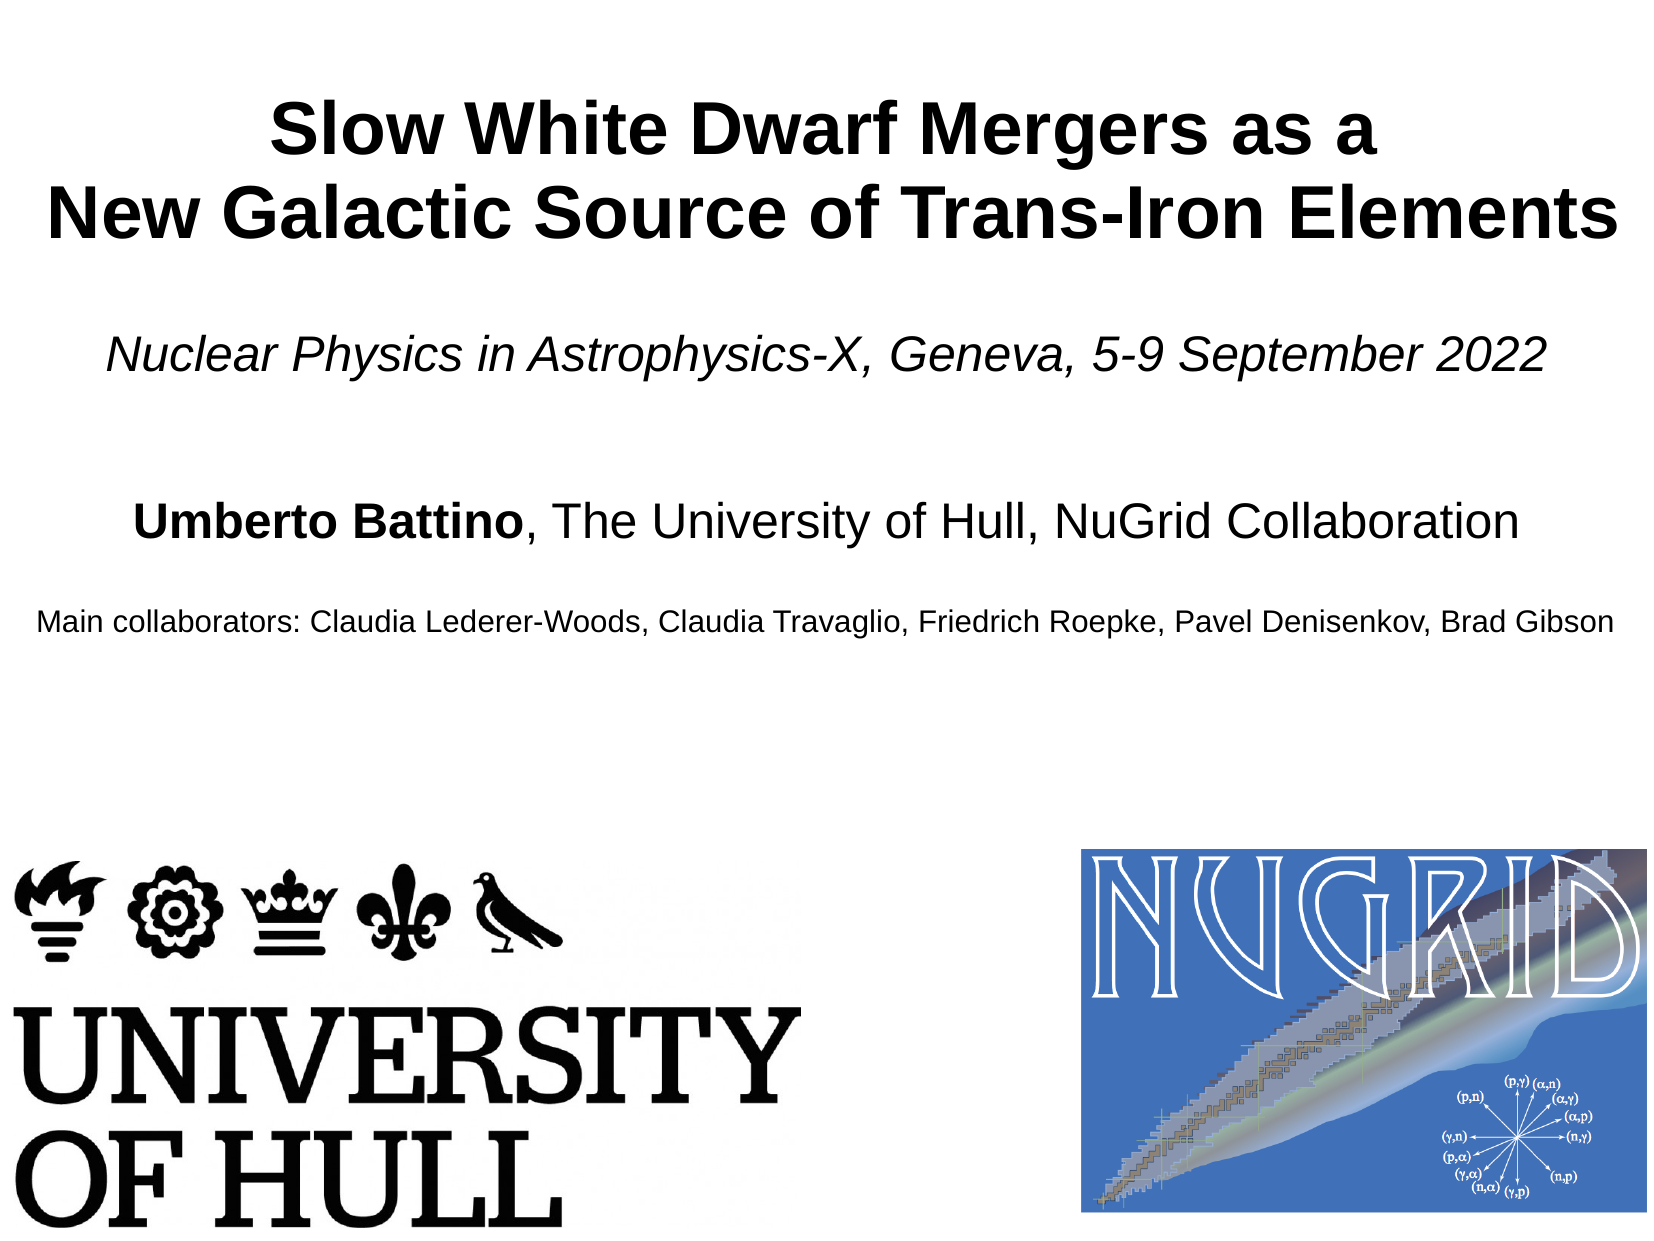

# Slow White Dwarf Mergers as a New Galactic Source of Trans-Iron Elements
Nuclear Physics in Astrophysics-X, Geneva, 5-9 September 2022
Umberto Battino, The University of Hull, NuGrid Collaboration
Main collaborators: Claudia Lederer-Woods, Claudia Travaglio, Friedrich Roepke, Pavel Denisenkov, Brad Gibson